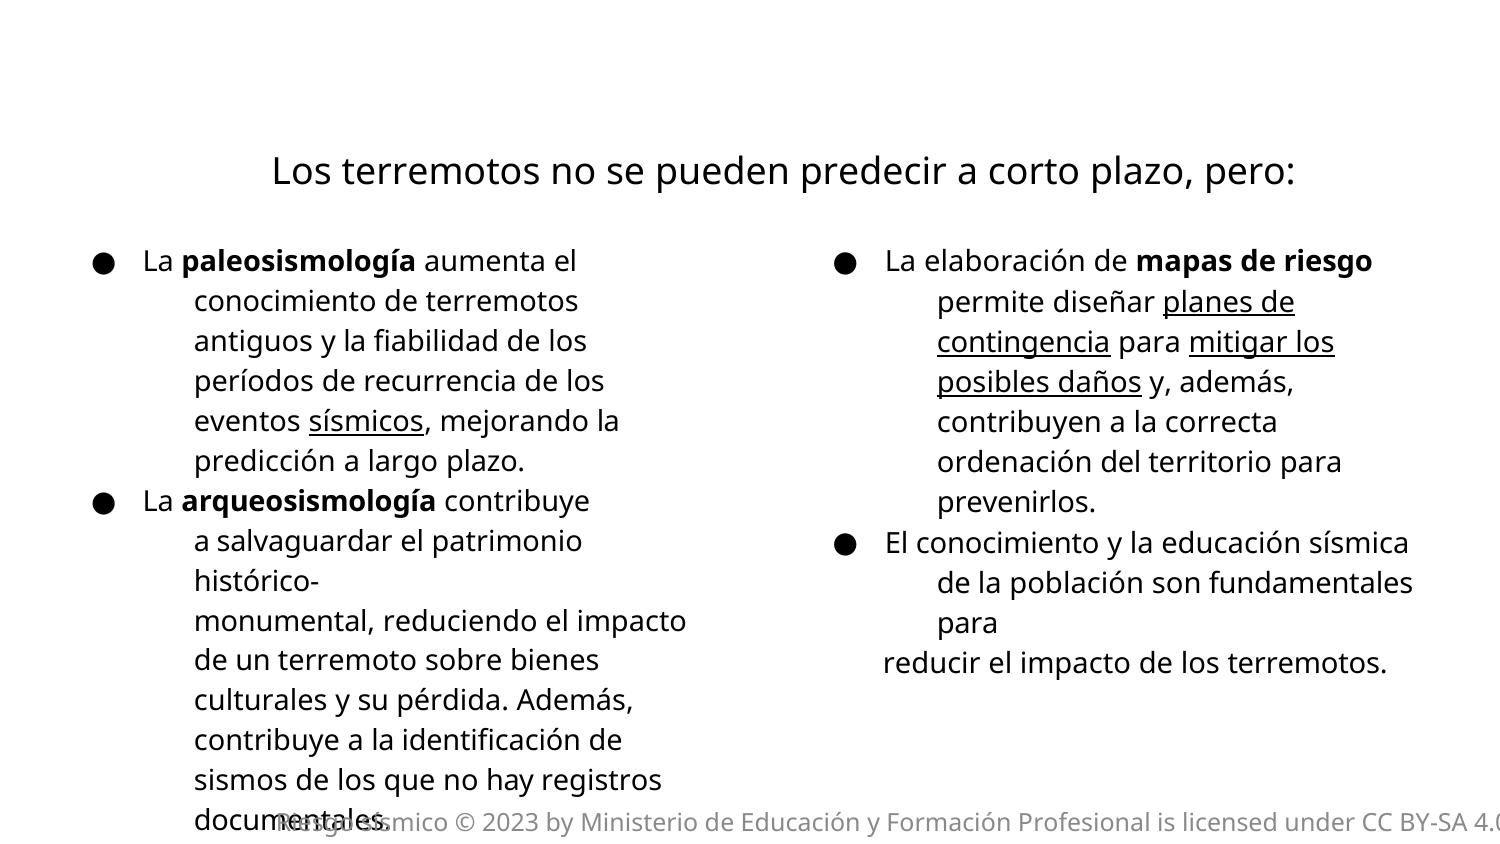

# Los terremotos no se pueden predecir a corto plazo, pero:
La paleosismología aumenta el conocimiento de terremotos antiguos y la fiabilidad de los períodos de recurrencia de los eventos sísmicos, mejorando la predicción a largo plazo.
La arqueosismología contribuye a salvaguardar el patrimonio histórico-
monumental, reduciendo el impacto de un terremoto sobre bienes culturales y su pérdida. Además, contribuye a la identificación de sismos de los que no hay registros documentales.
La elaboración de mapas de riesgo permite diseñar planes de contingencia para mitigar los posibles daños y, además, contribuyen a la correcta ordenación del territorio para prevenirlos.
El conocimiento y la educación sísmica de la población son fundamentales para
reducir el impacto de los terremotos.
Riesgo sísmico © 2023 by Ministerio de Educación y Formación Profesional is licensed under CC BY-SA 4.0